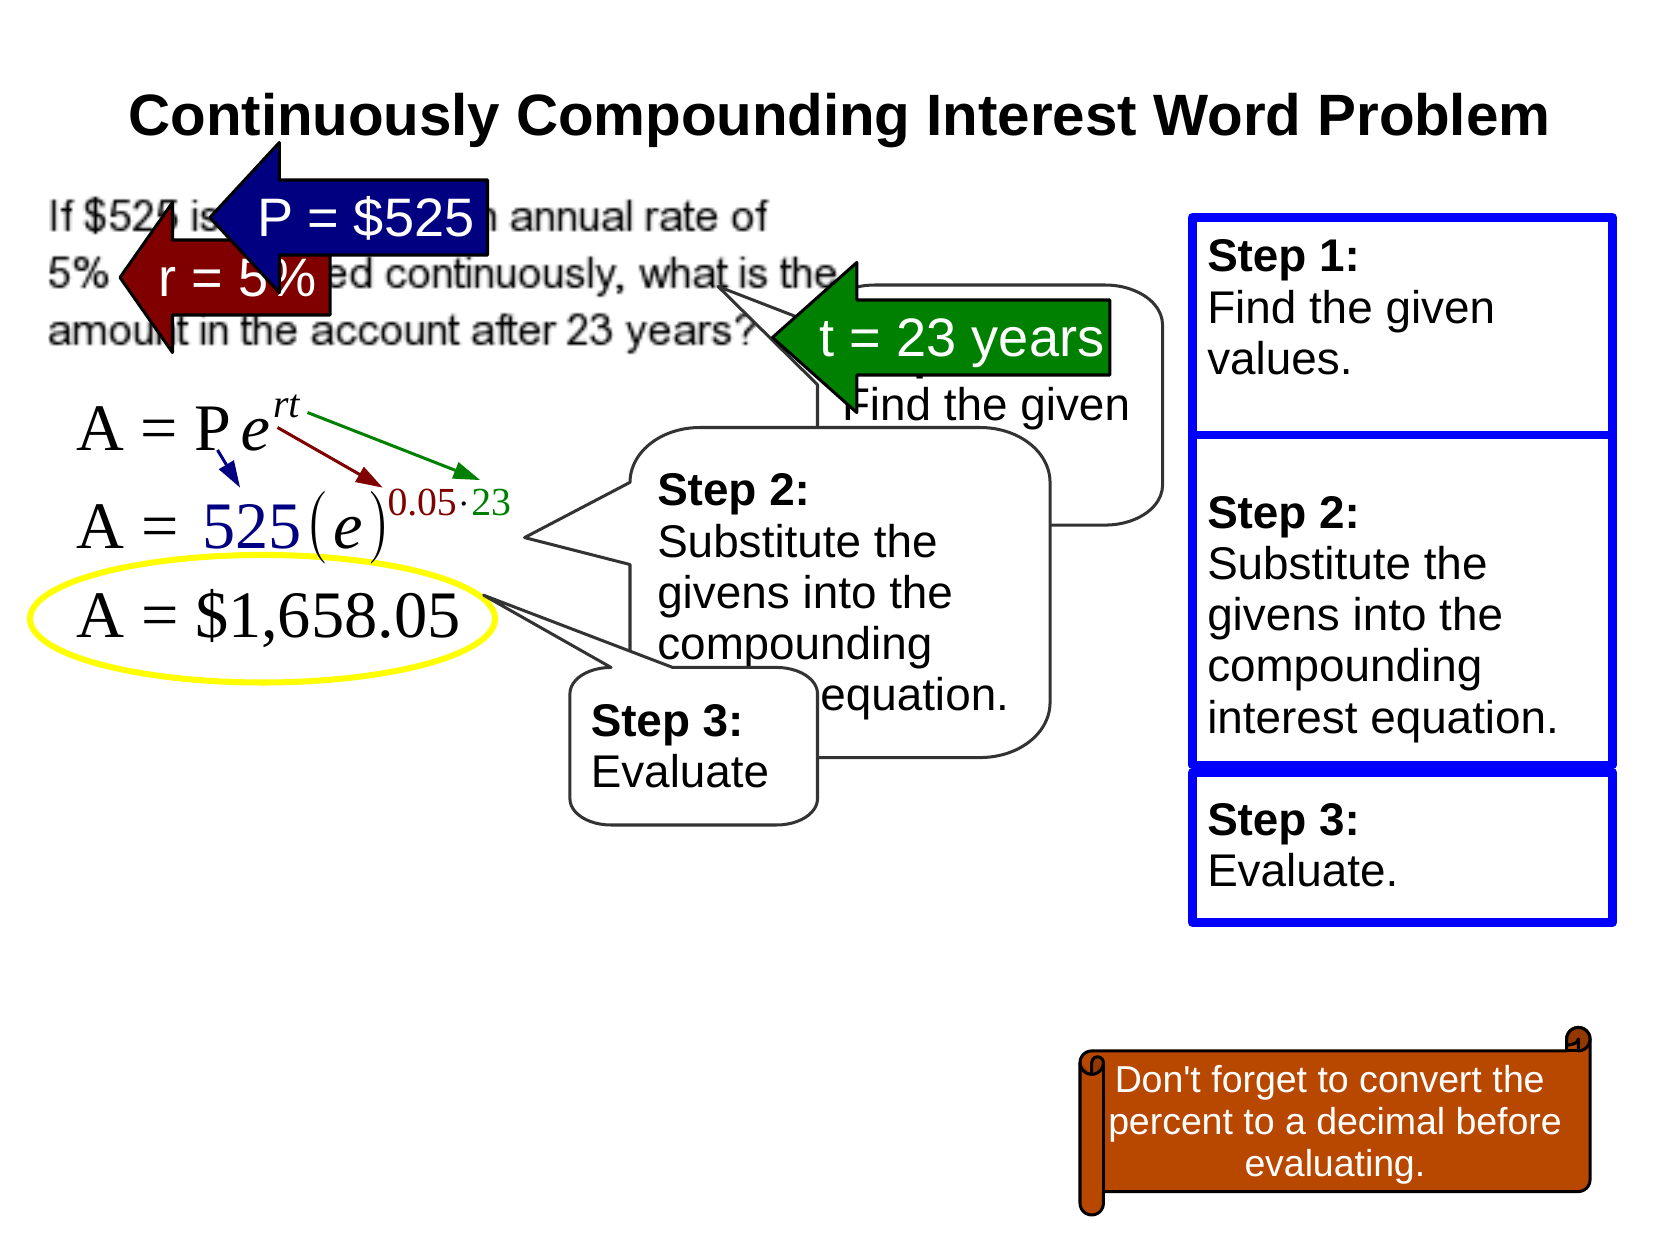

Continuously Compounding Interest Word Problem
P = $525
r = 5%
Step 1:
Find the given values.
Step 2:
Substitute the givens into the compounding interest equation.
Step 3:
Evaluate.
t = 23 years
Step 1:
Find the given
values.
Step 2:
Substitute the
givens into the
compounding
interest equation.
Step 3:
Evaluate
Don't forget to convert the
percent to a decimal before
evaluating.